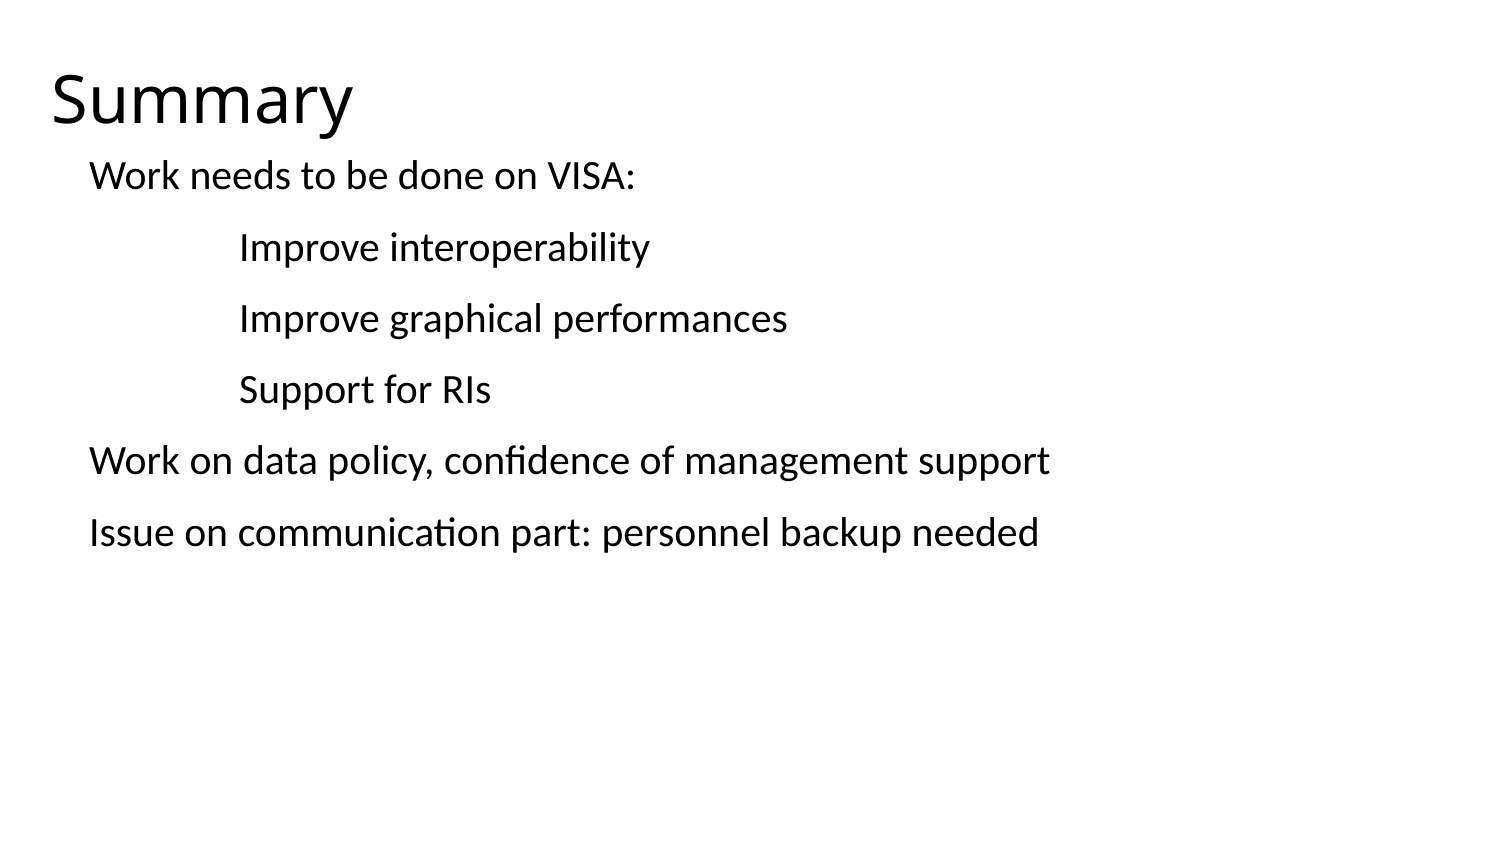

Summary
# Work needs to be done on VISA:
Improve interoperability
Improve graphical performances
Support for RIs
Work on data policy, confidence of management support
Issue on communication part: personnel backup needed